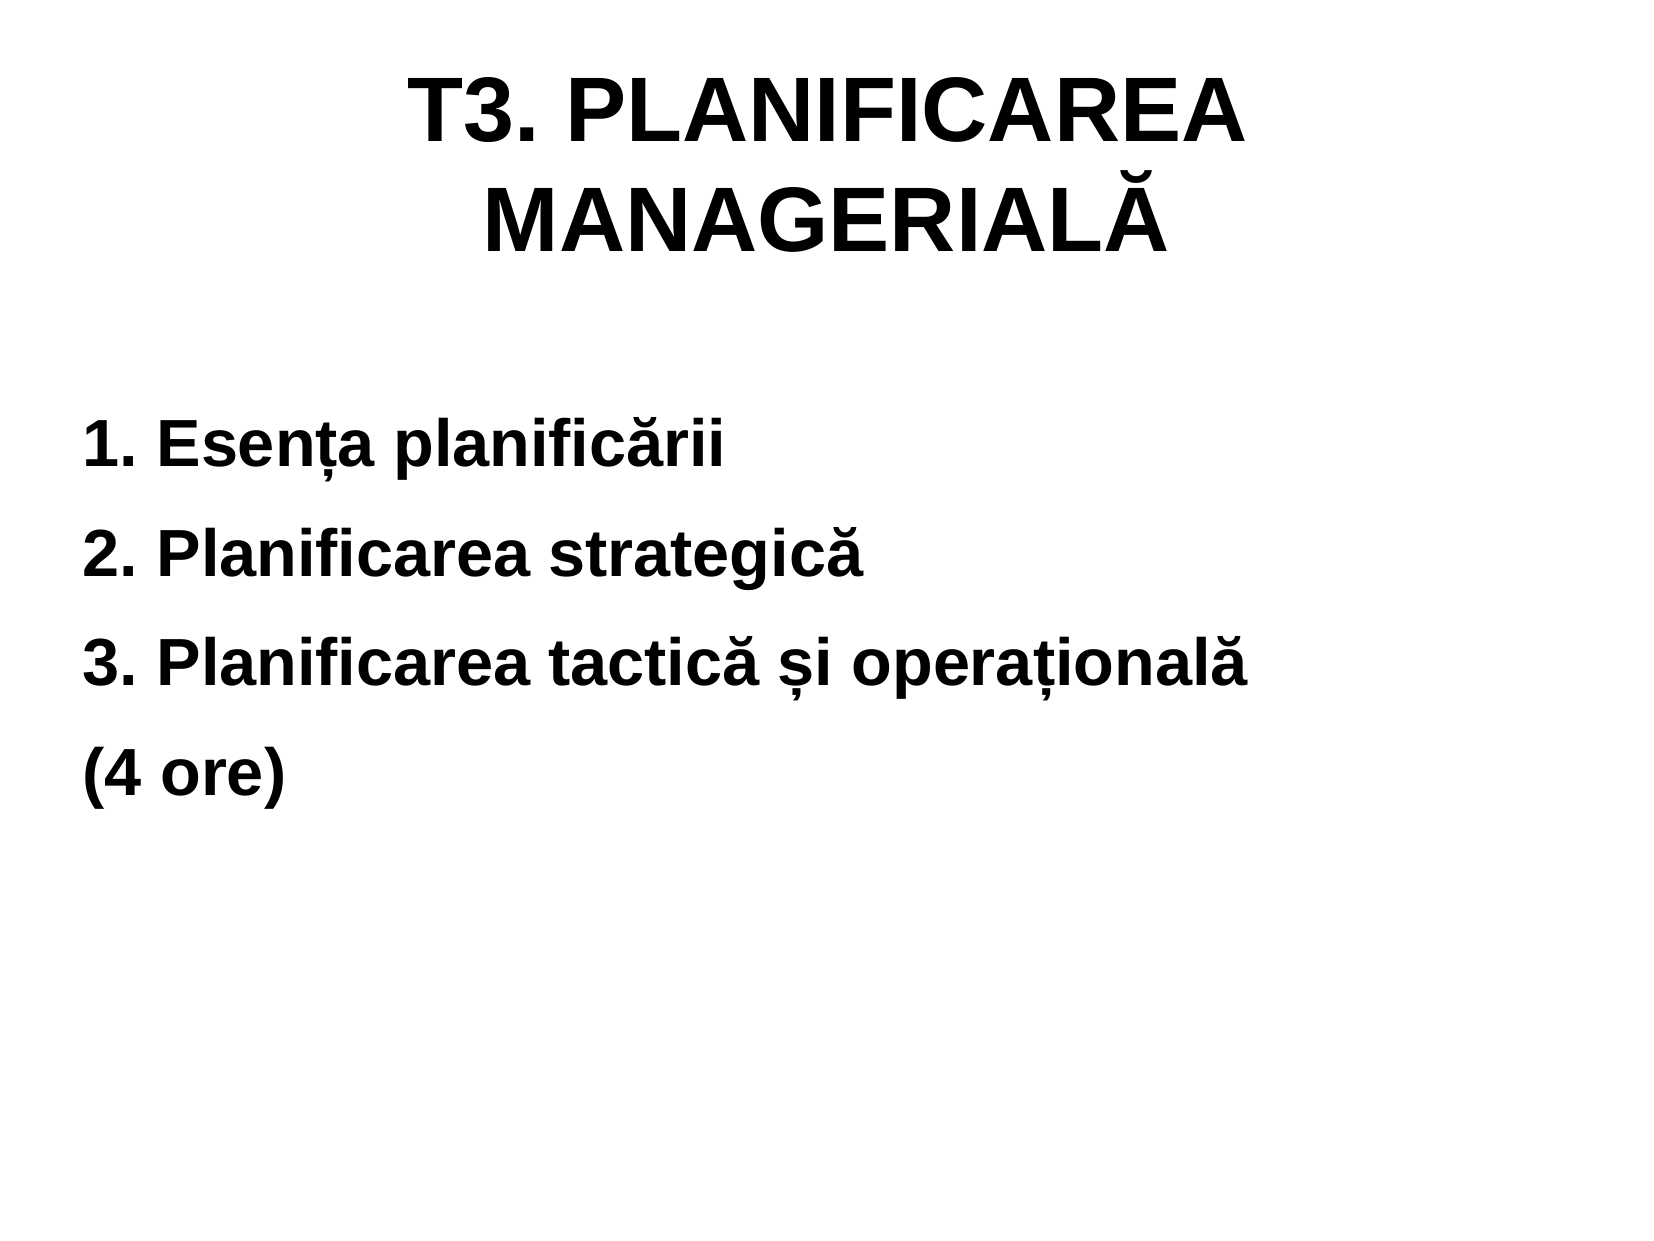

# T3. PLANIFICAREA MANAGERIALĂ
1. Esența planificării
2. Planificarea strategică
3. Planificarea tactică și operațională
(4 ore)